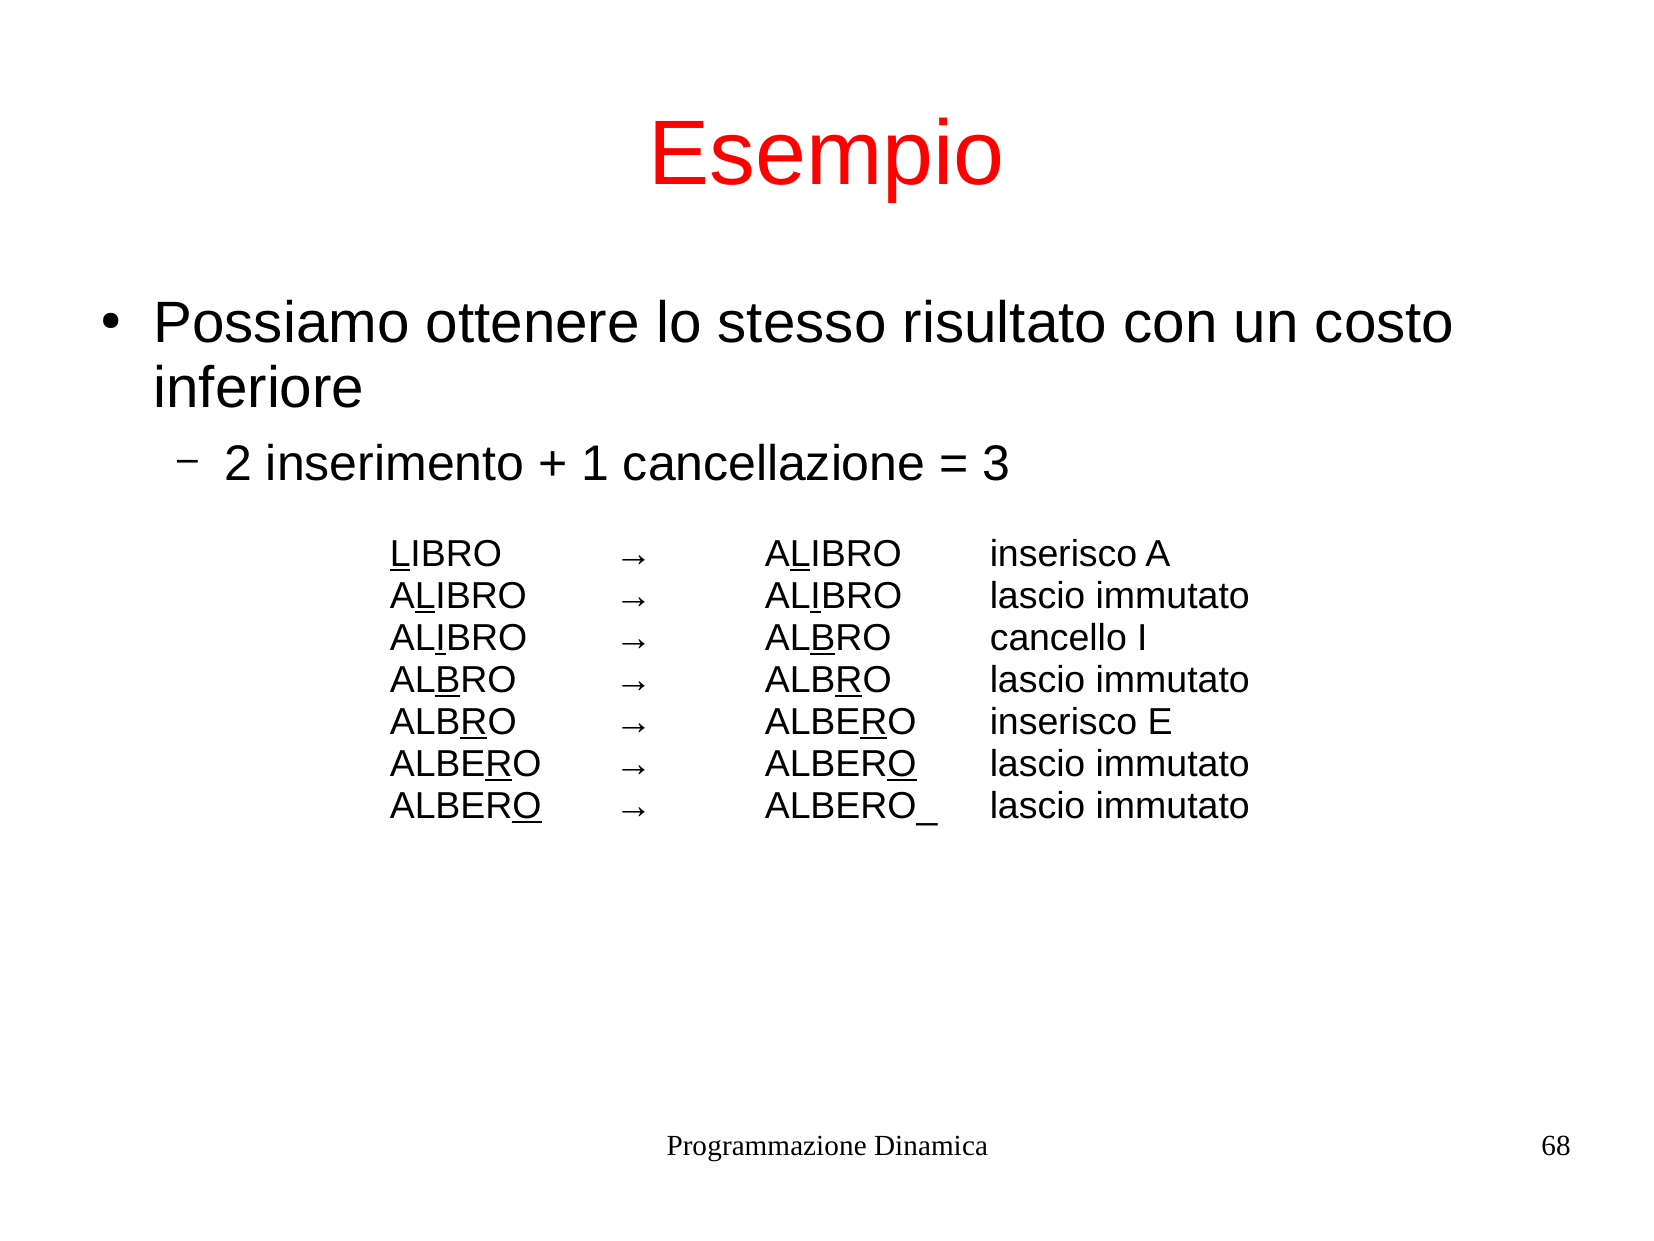

# Esempio
Possiamo ottenere lo stesso risultato con un costo inferiore
2 inserimento + 1 cancellazione = 3
LIBRO		→		ALIBRO		inserisco A
ALIBRO		→		ALIBRO		lascio immutato
ALIBRO		→		ALBRO		cancello I
ALBRO		→ 		ALBRO		lascio immutato
ALBRO		→		ALBERO	inserisco E
ALBERO	→		ALBERO	lascio immutato
ALBERO	→		ALBERO_	lascio immutato
Programmazione Dinamica
68